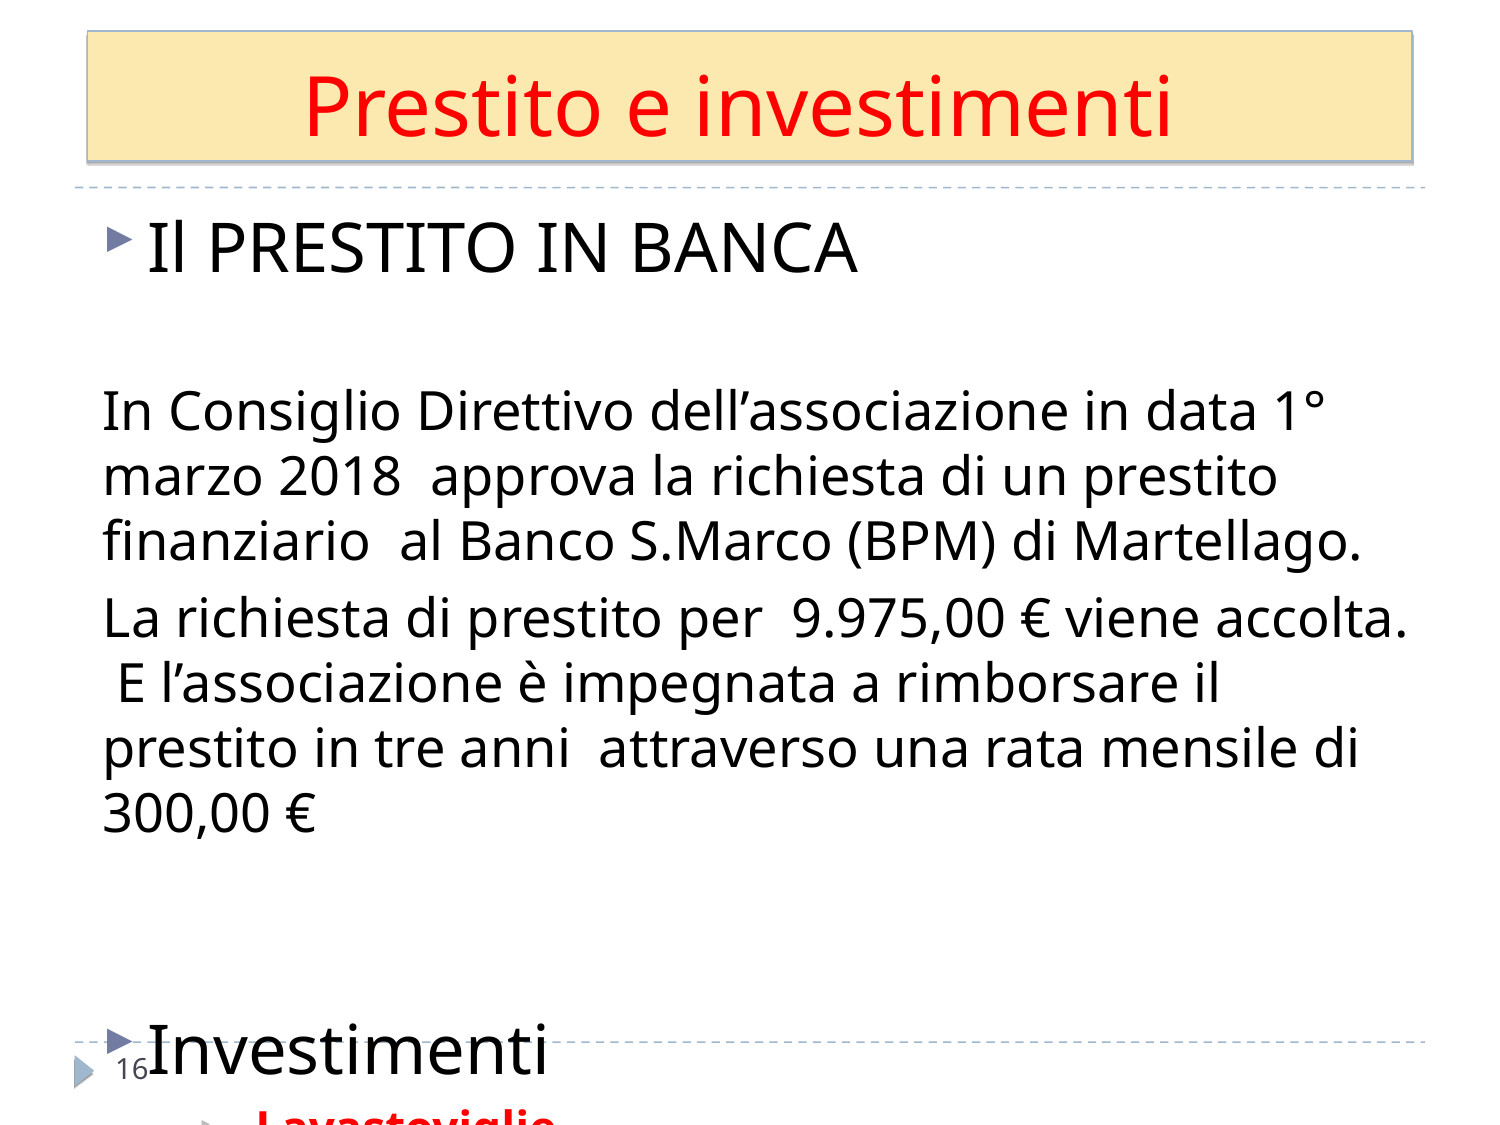

# Prestito e investimenti
Il PRESTITO IN BANCA
In Consiglio Direttivo dell’associazione in data 1° marzo 2018 approva la richiesta di un prestito finanziario al Banco S.Marco (BPM) di Martellago.
La richiesta di prestito per 9.975,00 € viene accolta. E l’associazione è impegnata a rimborsare il prestito in tre anni attraverso una rata mensile di 300,00 €
Investimenti
 Lavastoviglie
Lava bicchieri
Lava pavimenti
Box in lamiera per magazzino
Acquisto di beni
Acquisto piatti
Acquisto divanetti